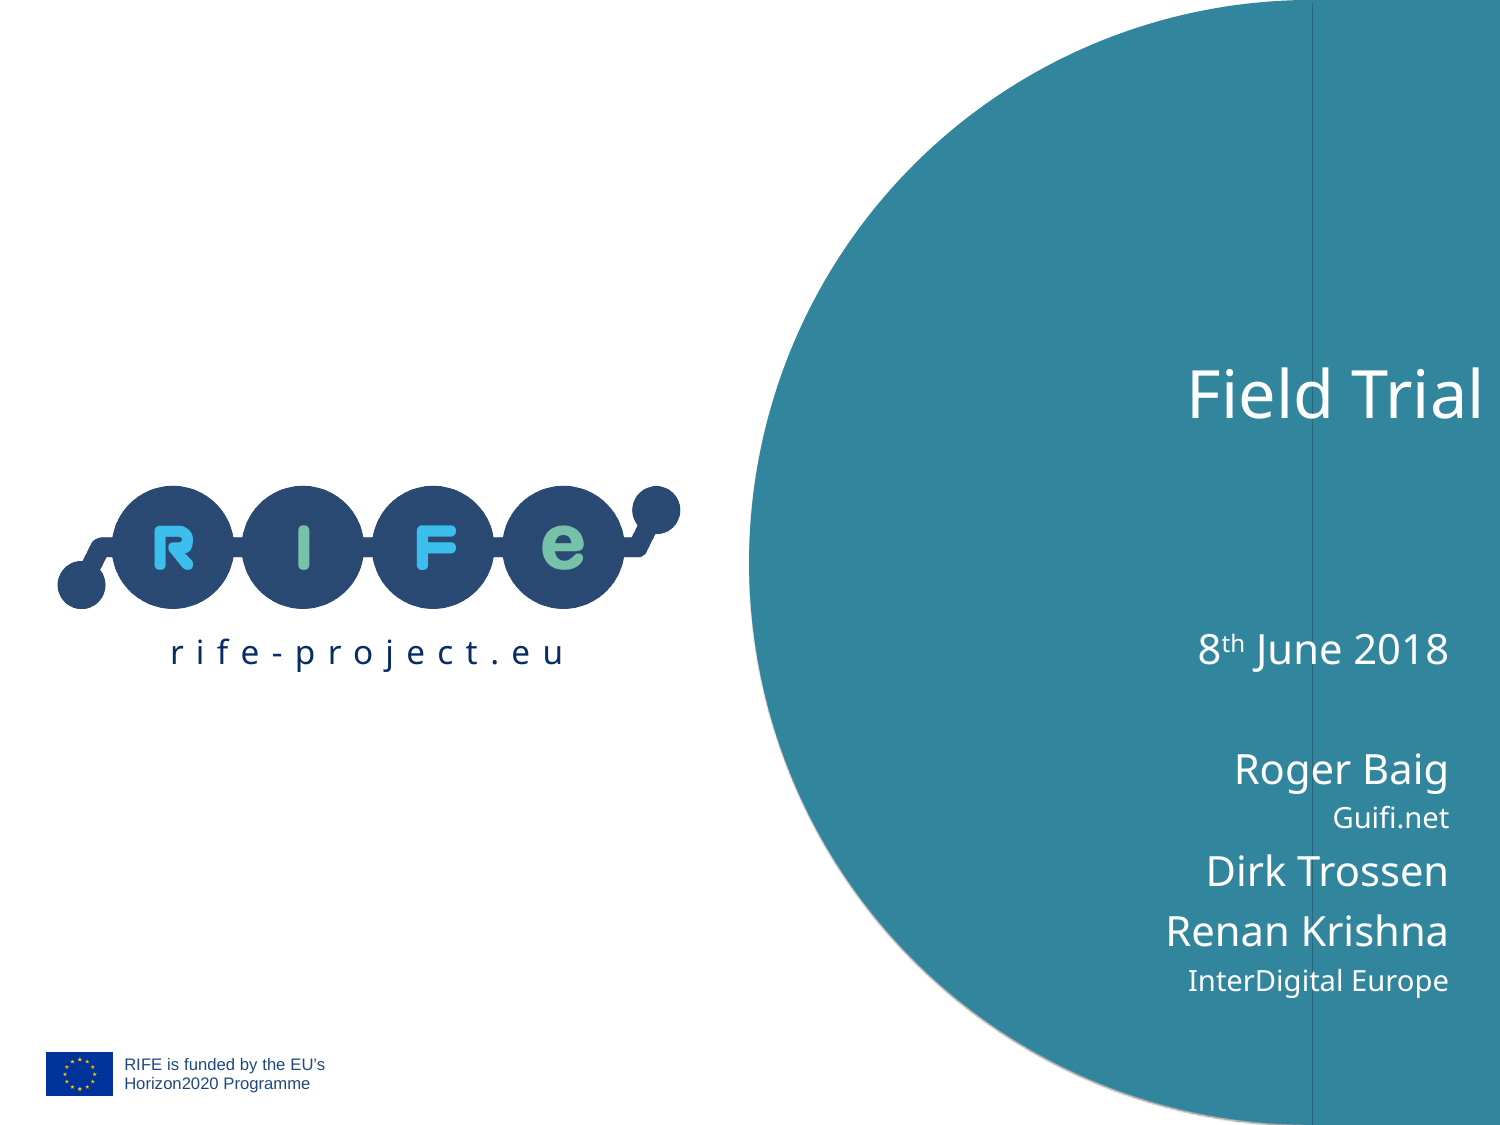

Field Trial
8th June 2018
Roger Baig
Guifi.net
Dirk Trossen
Renan Krishna
InterDigital Europe